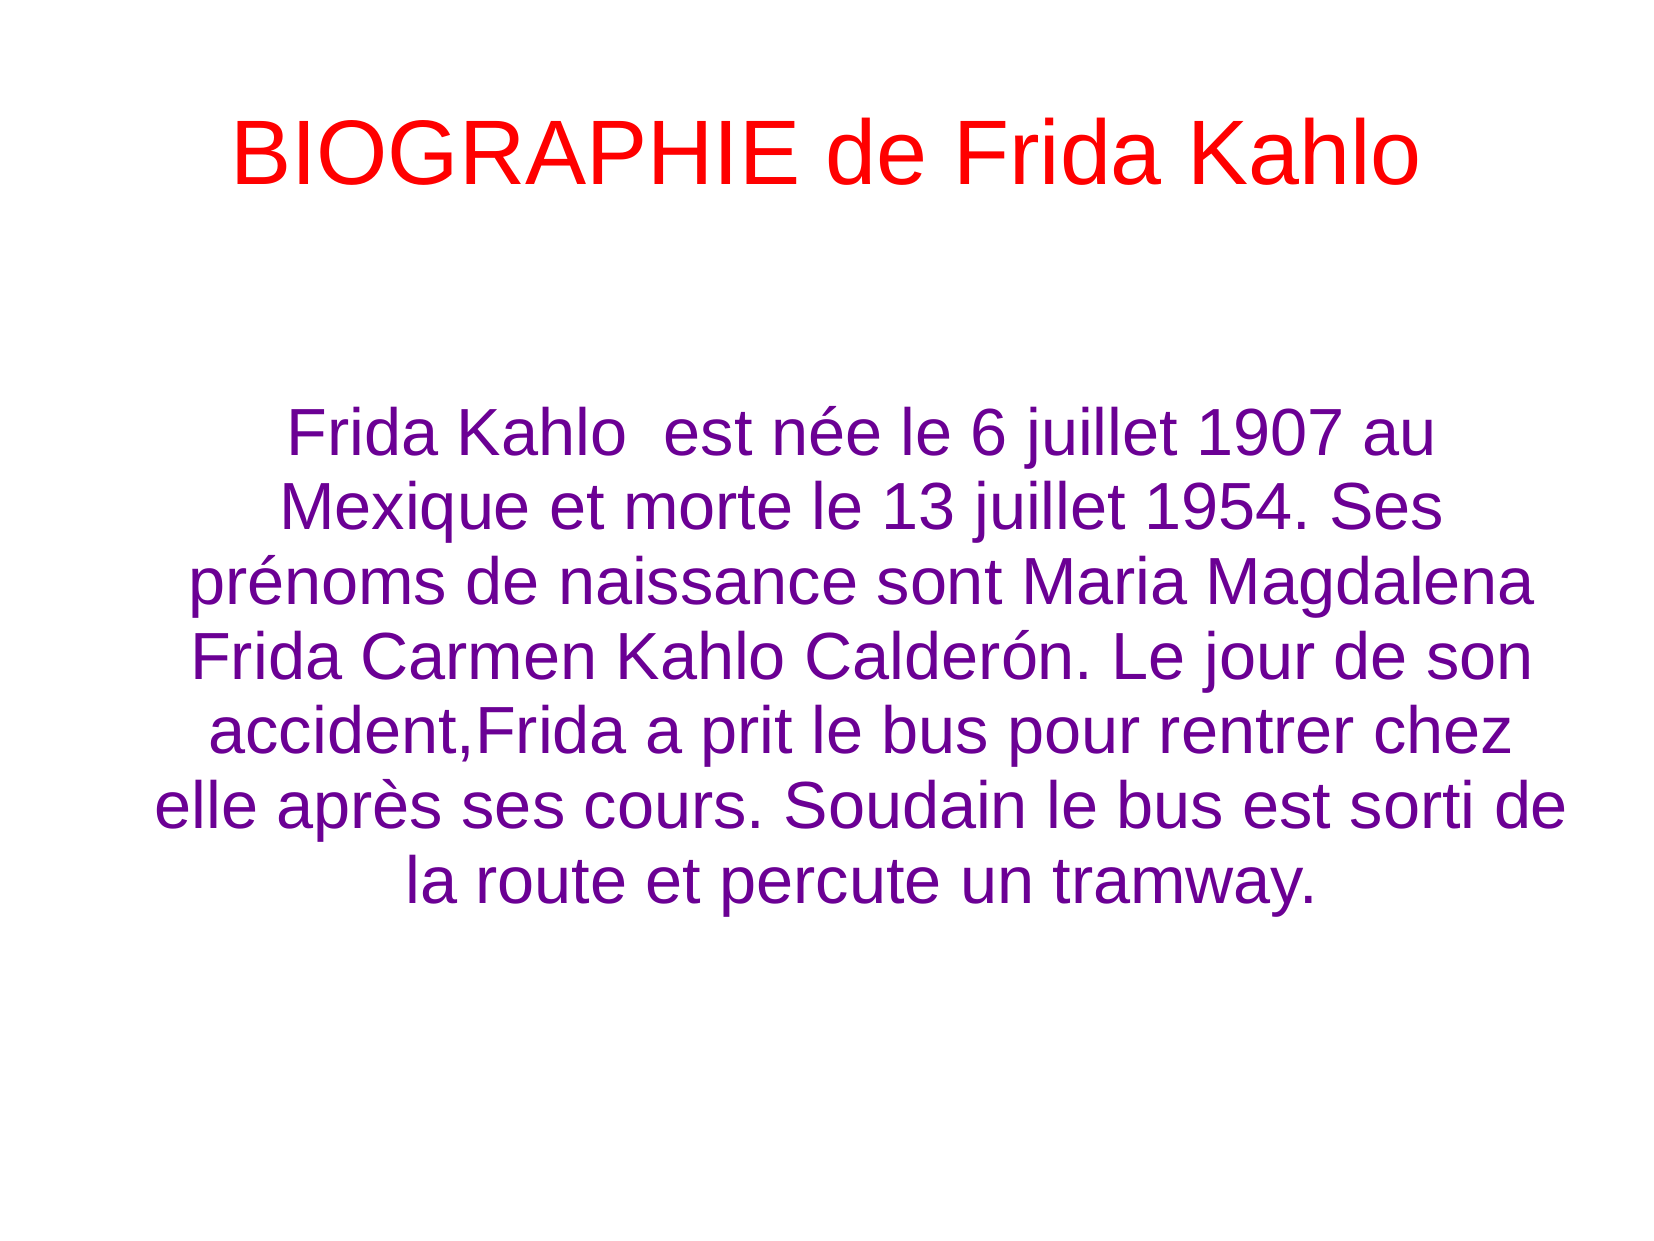

# BIOGRAPHIE de Frida Kahlo
Frida Kahlo est née le 6 juillet 1907 au Mexique et morte le 13 juillet 1954. Ses prénoms de naissance sont Maria Magdalena Frida Carmen Kahlo Calderón. Le jour de son accident,Frida a prit le bus pour rentrer chez elle après ses cours. Soudain le bus est sorti de la route et percute un tramway.